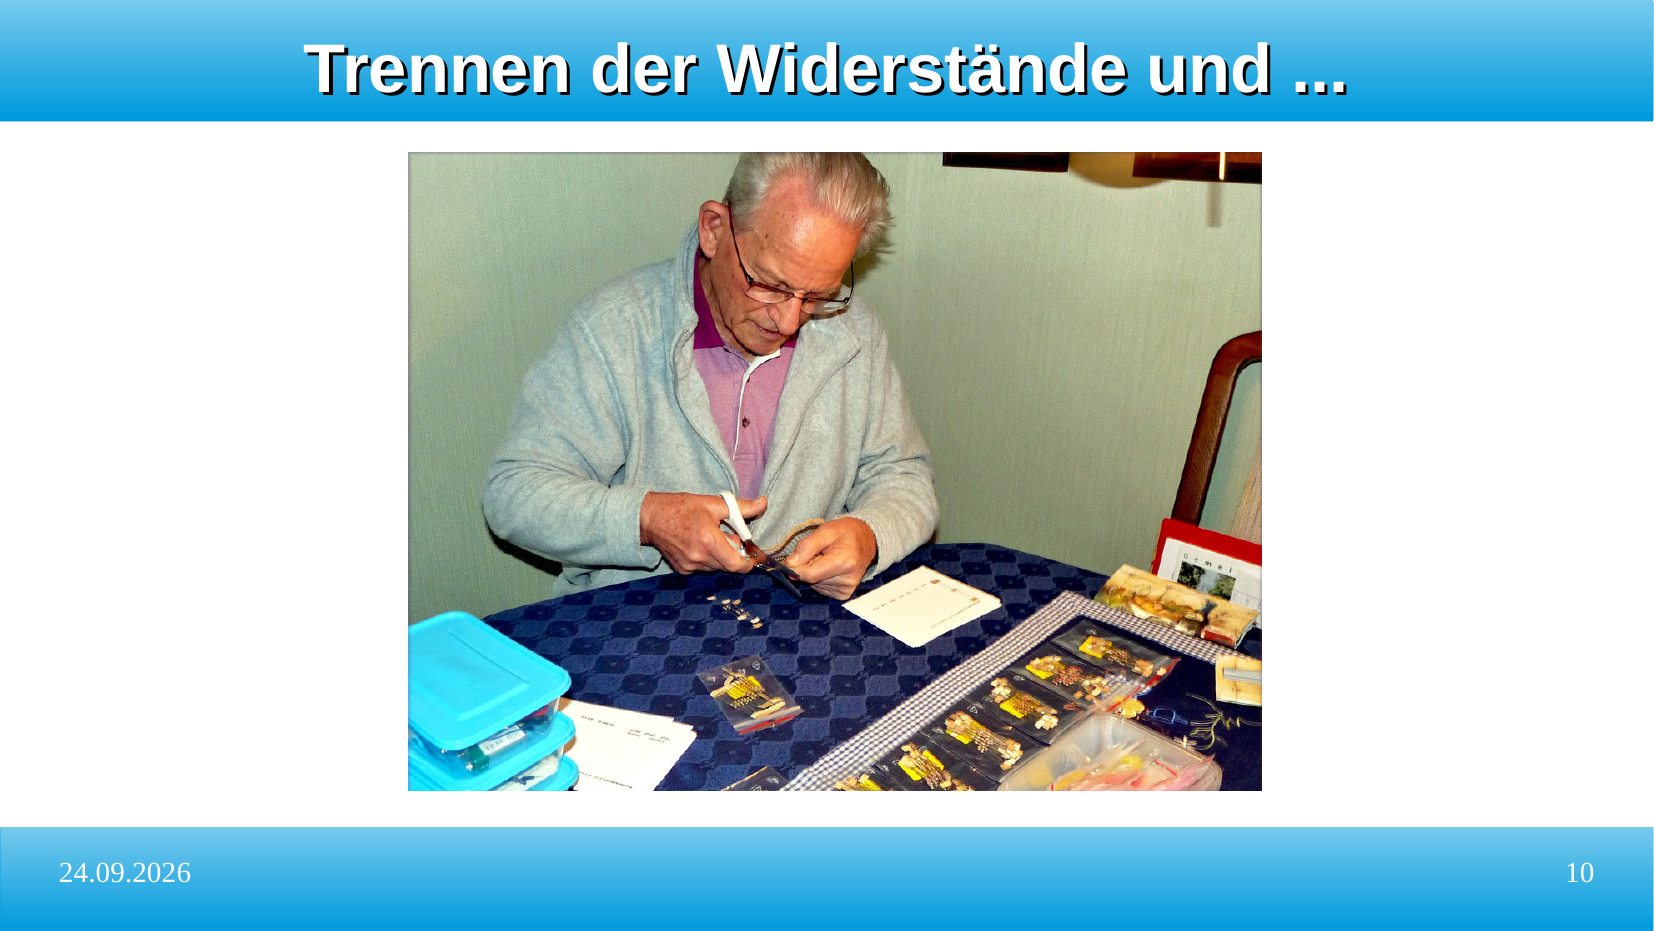

# Trennen der Widerstände und ...
10